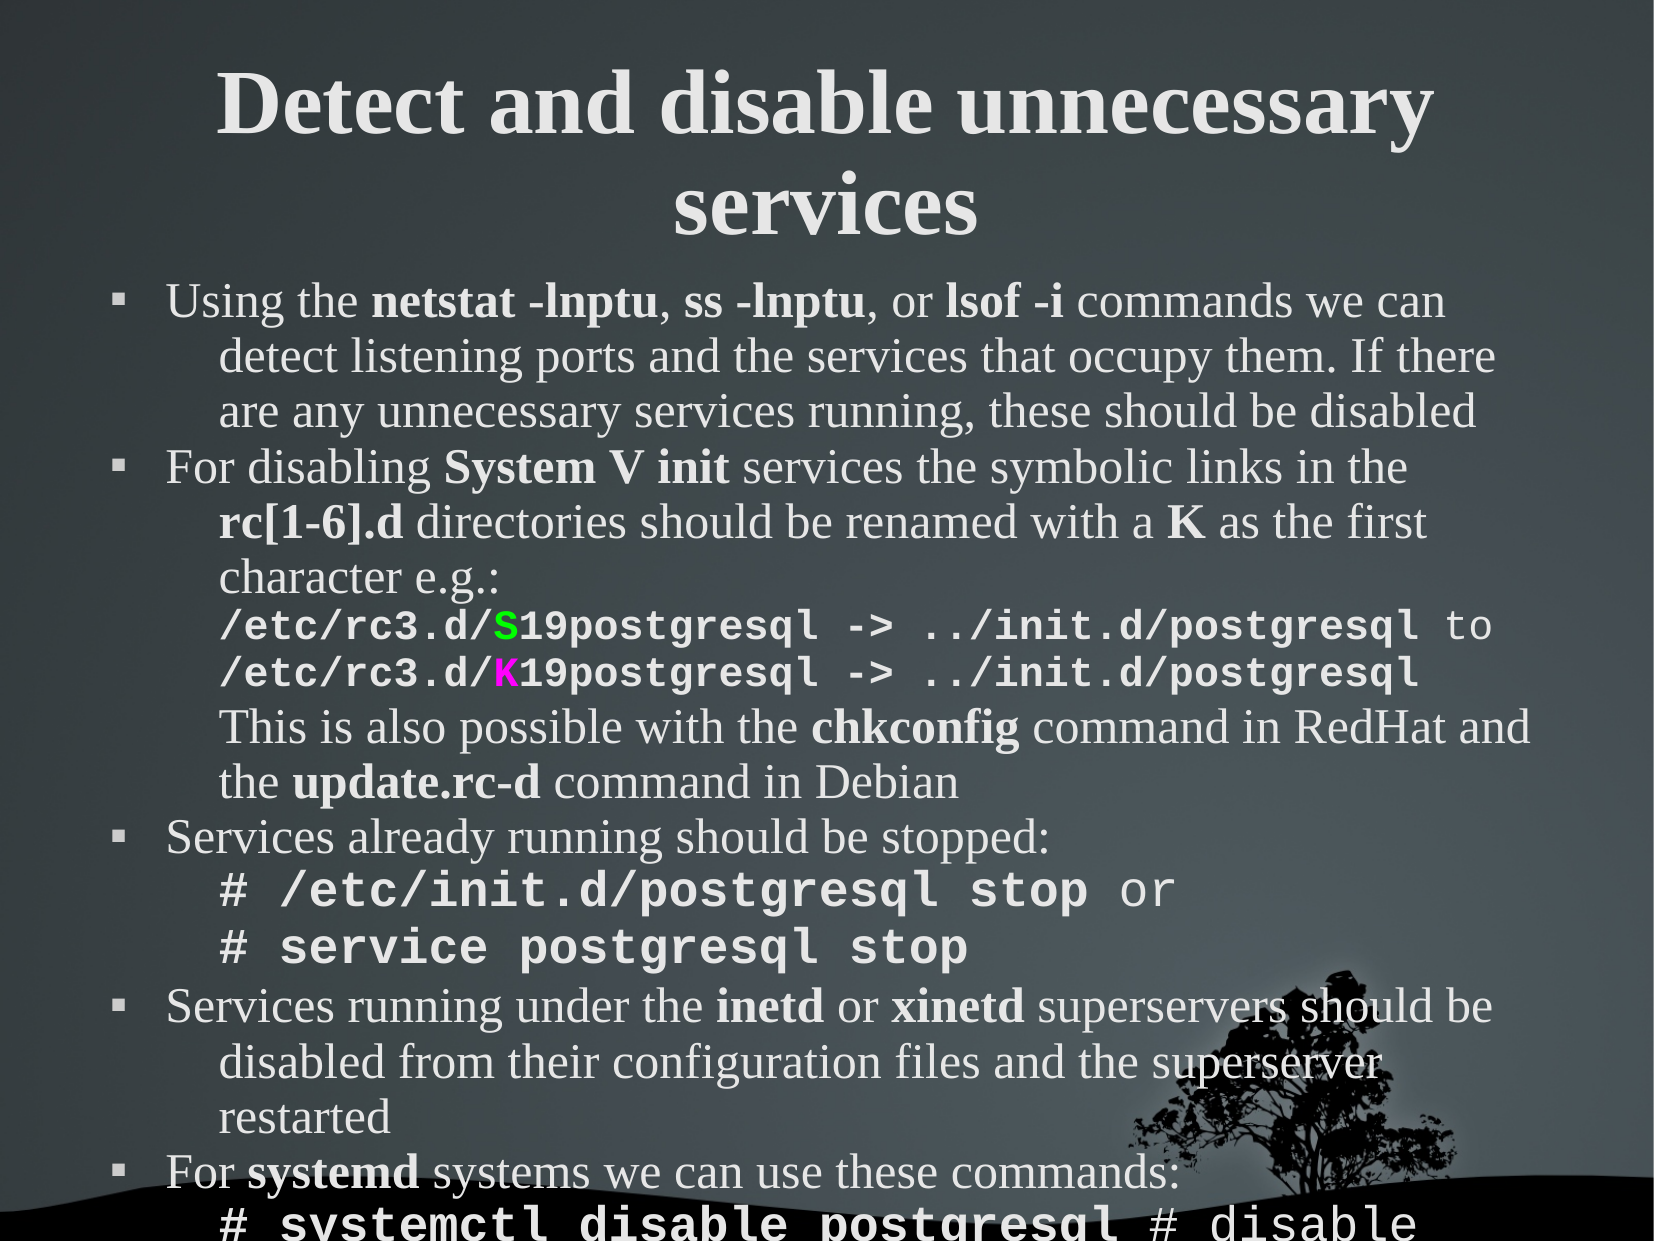

# Detect and disable unnecessary services
Using the netstat -lnptu, ss -lnptu, or lsof -i commands we can detect listening ports and the services that occupy them. If there are any unnecessary services running, these should be disabled
For disabling System V init services the symbolic links in the
rc[1-6].d directories should be renamed with a K as the first character e.g.:
/etc/rc3.d/S19postgresql -> ../init.d/postgresql to
/etc/rc3.d/Κ19postgresql -> ../init.d/postgresql
This is also possible with the chkconfig command in RedHat and the update.rc-d command in Debian
Services already running should be stopped:
# /etc/init.d/postgresql stop or
# service postgresql stop
Services running under the inetd or xinetd superservers should be disabled from their configuration files and the superserver restarted
For systemd systems we can use these commands:
# systemctl disable postgresql # disable service
# systemctl stop postgresql # stop service